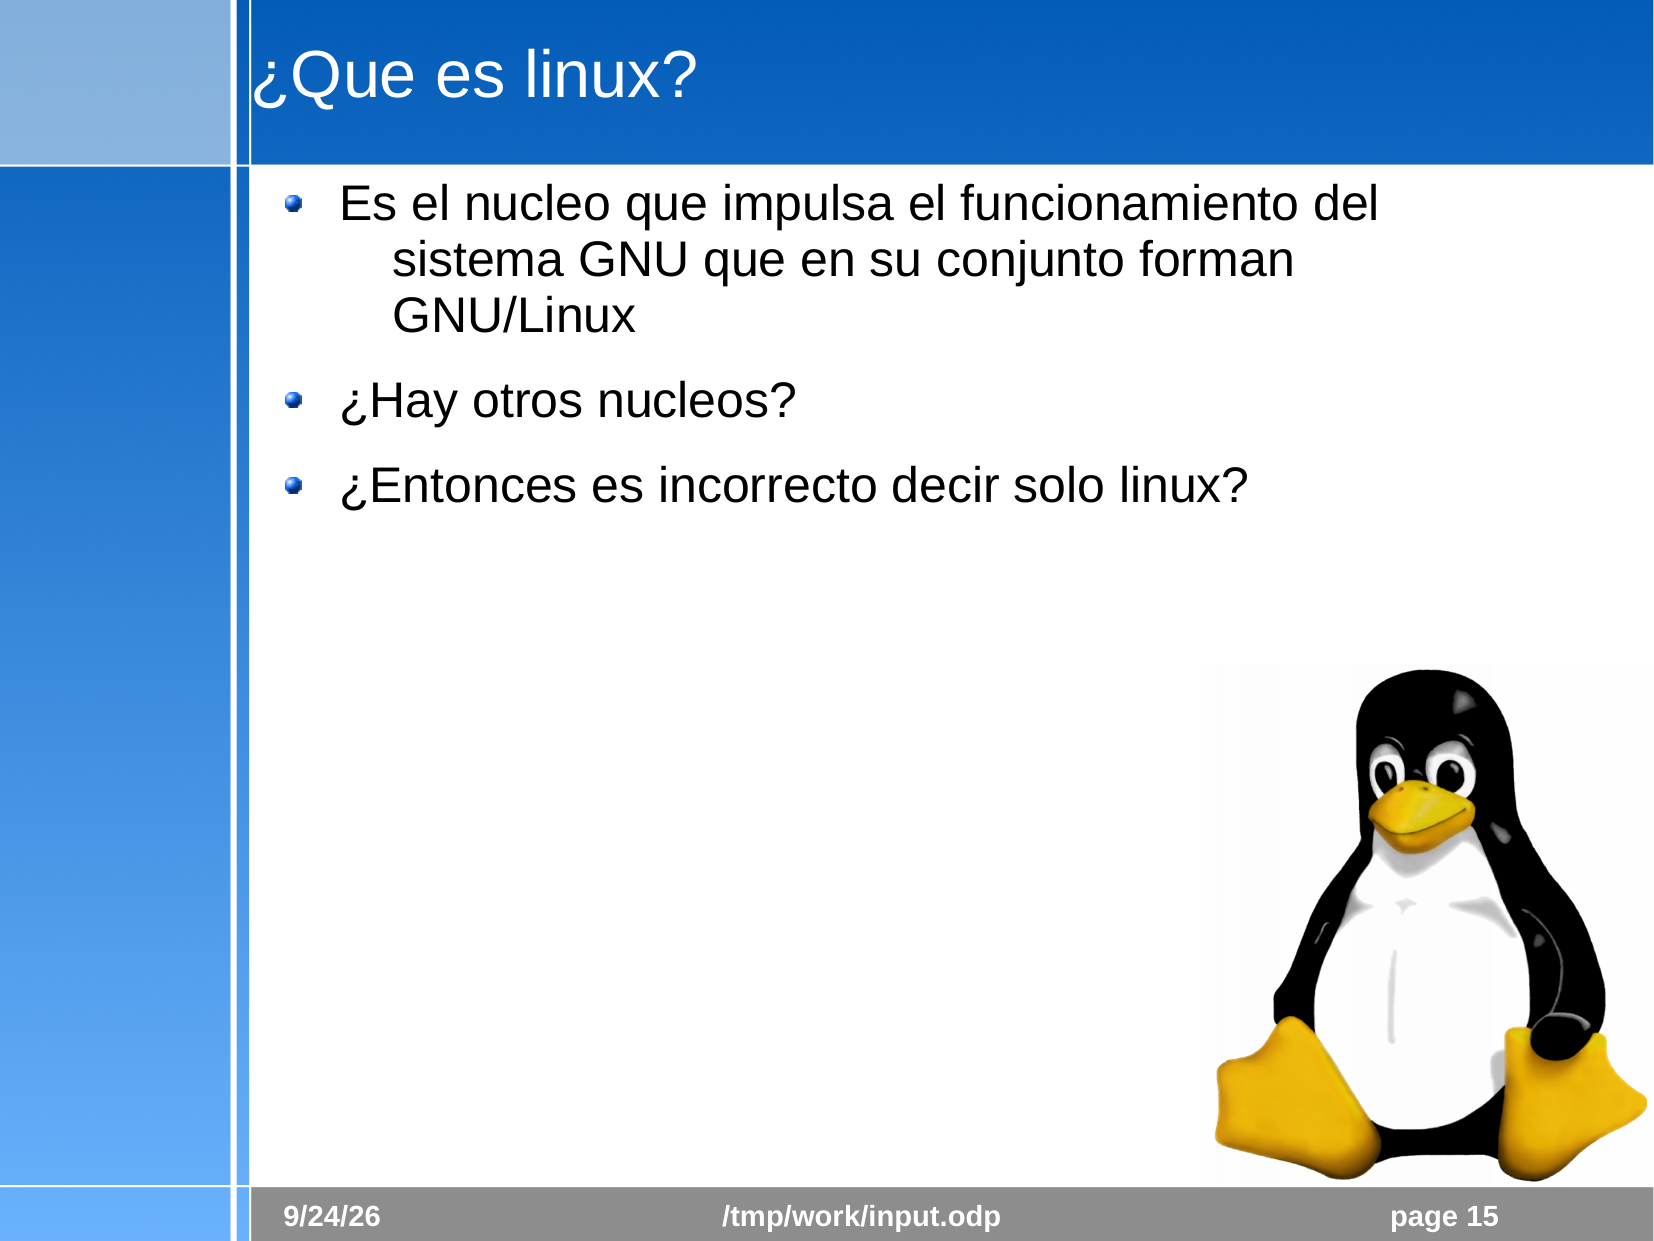

# ¿Que es linux?
Es el nucleo que impulsa el funcionamiento del sistema GNU que en su conjunto forman GNU/Linux
¿Hay otros nucleos?
¿Entonces es incorrecto decir solo linux?